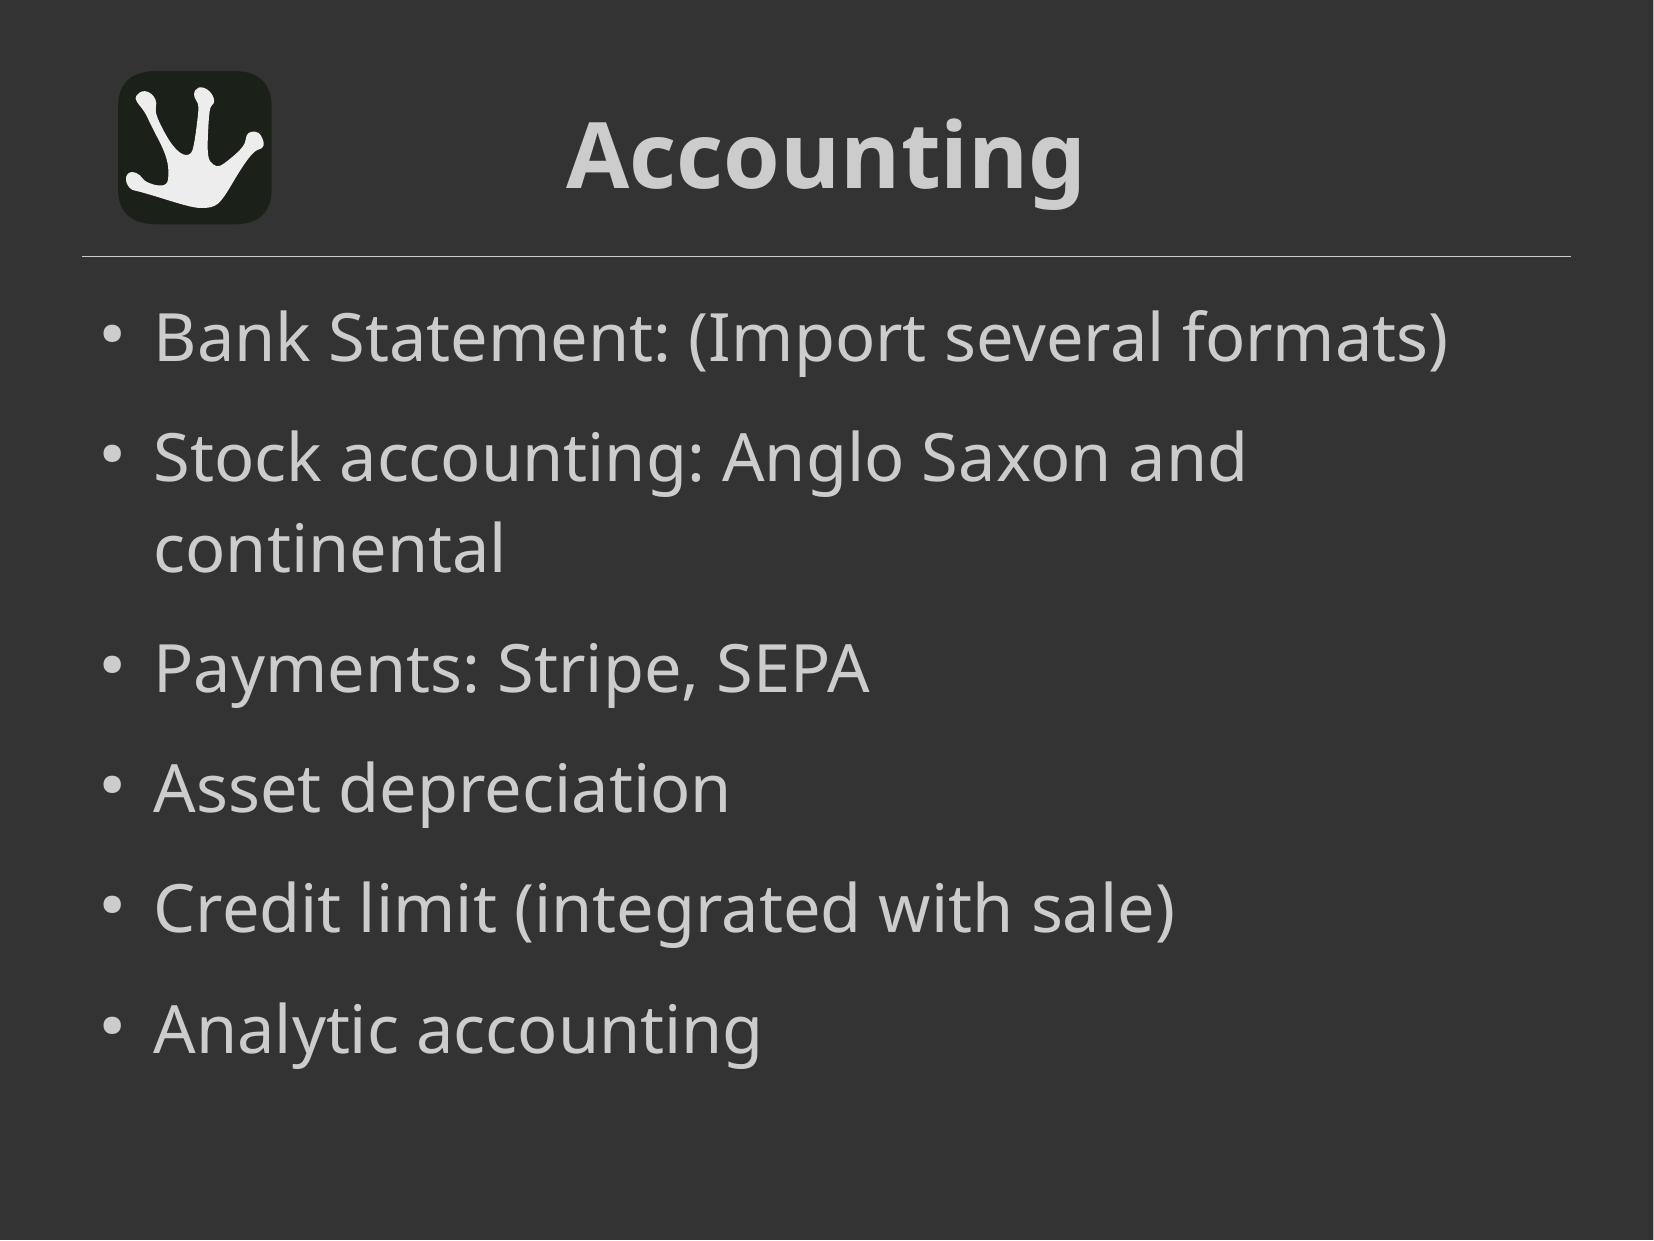

# Accounting
Bank Statement: (Import several formats)
Stock accounting: Anglo Saxon and continental
Payments: Stripe, SEPA
Asset depreciation
Credit limit (integrated with sale)
Analytic accounting